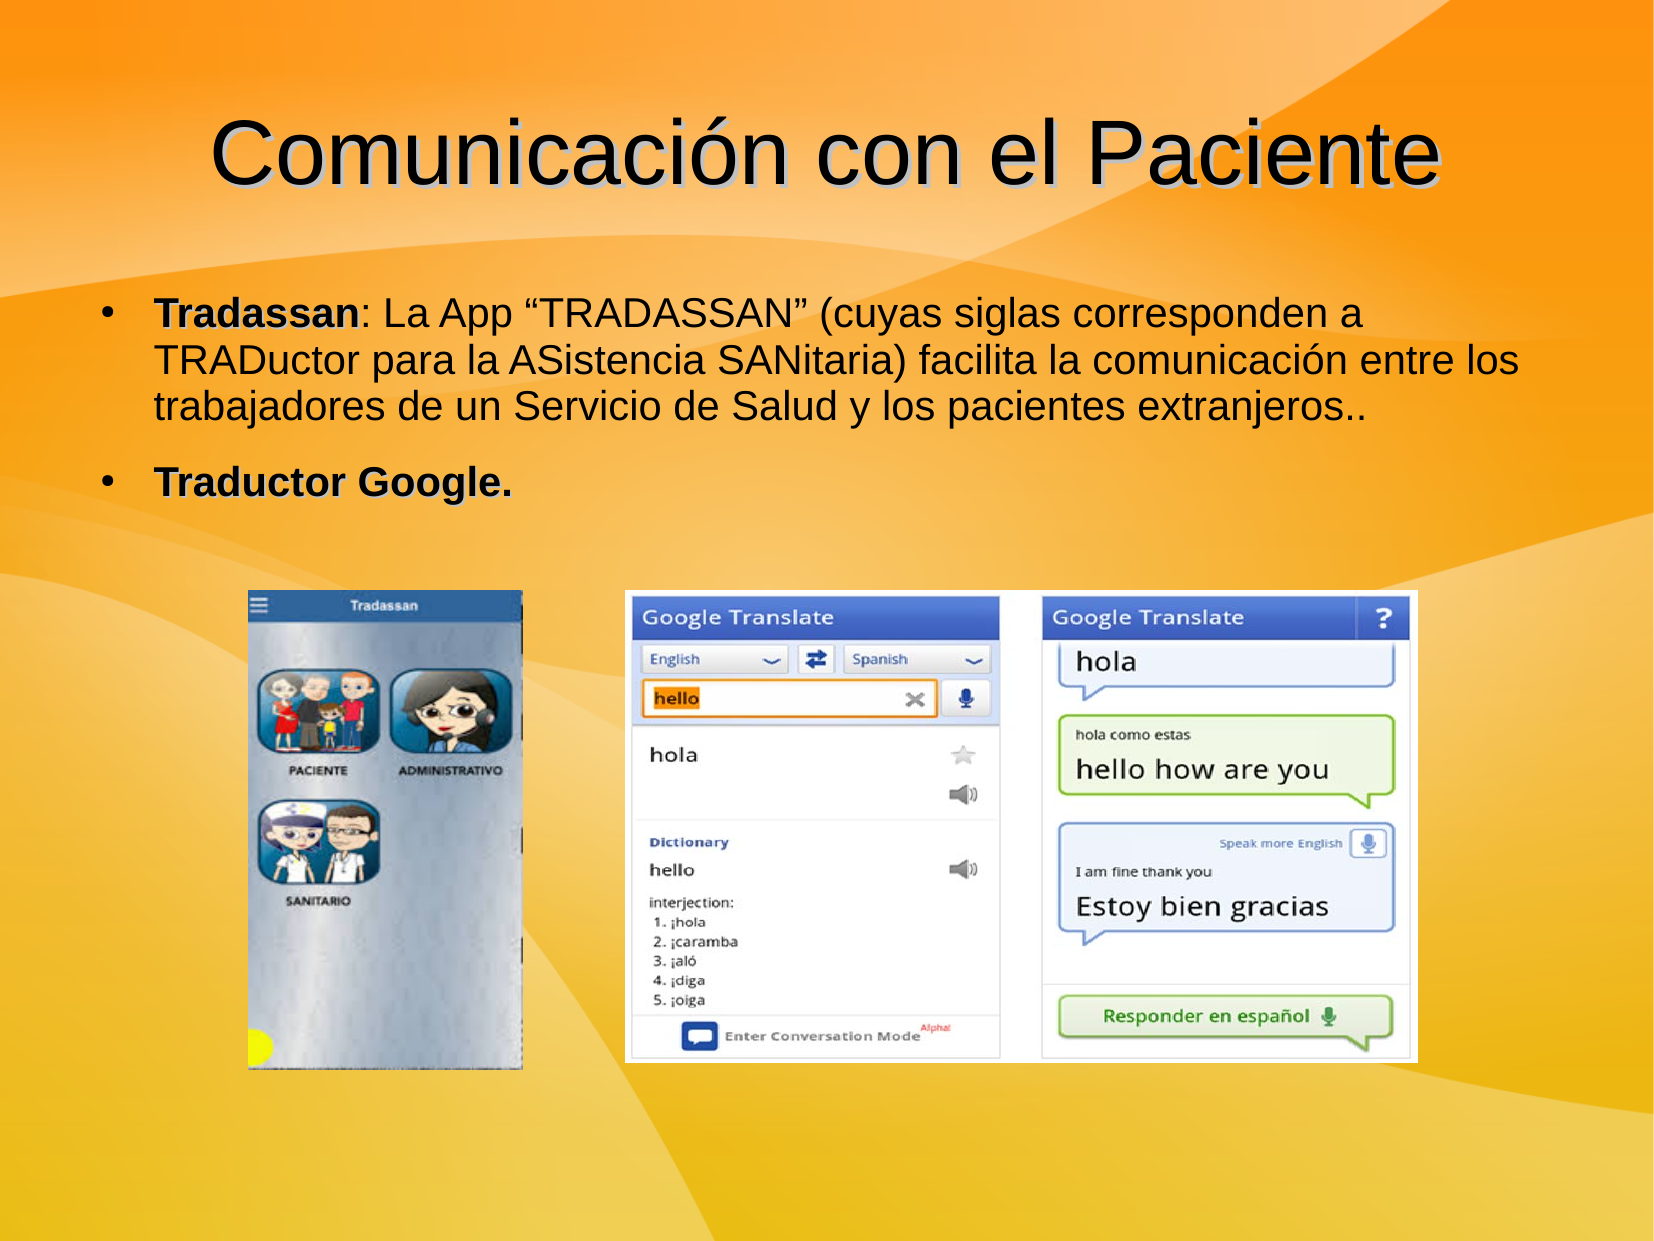

# Comunicación con el Paciente
Tradassan: La App “TRADASSAN” (cuyas siglas corresponden a TRADuctor para la ASistencia SANitaria) facilita la comunicación entre los trabajadores de un Servicio de Salud y los pacientes extranjeros..
Traductor Google.